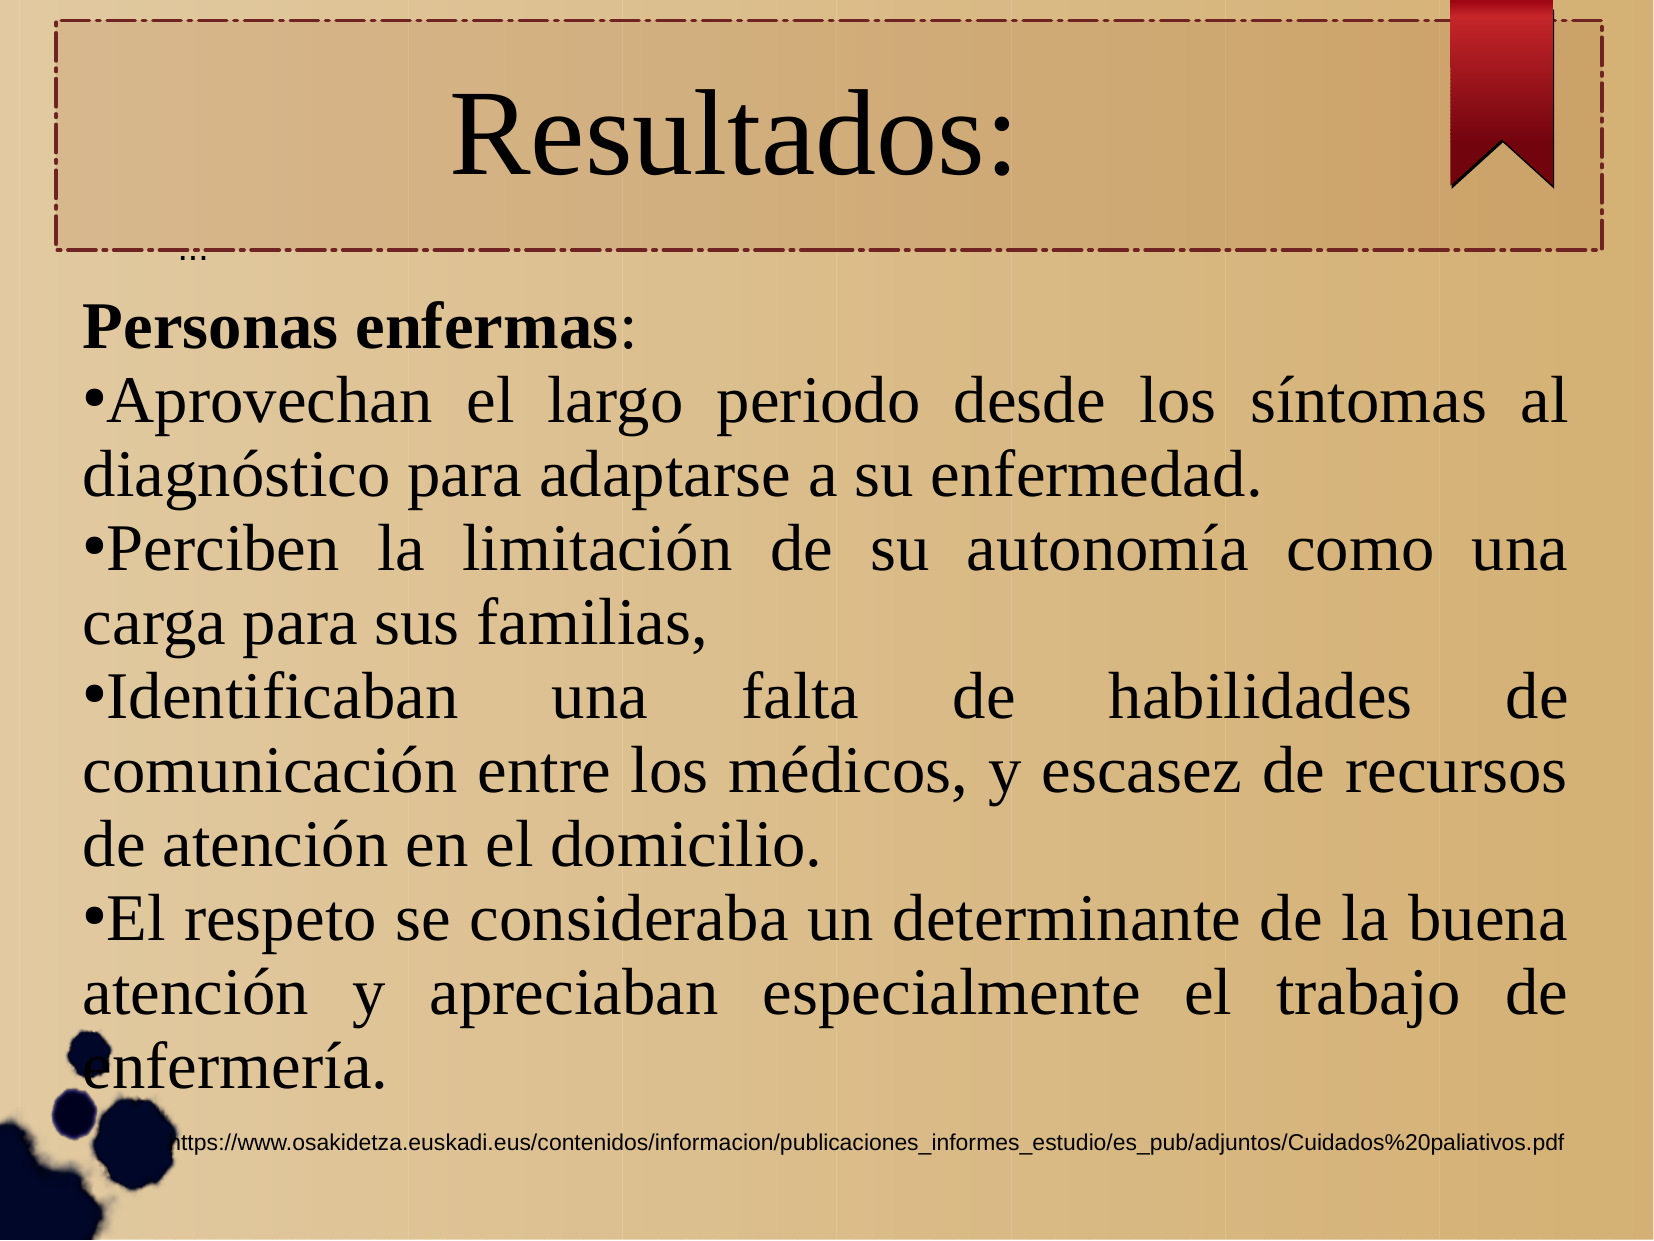

# Resultados:
Personas enfermas:
Aprovechan el largo periodo desde los síntomas al diagnóstico para adaptarse a su enfermedad.
Perciben la limitación de su autonomía como una carga para sus familias,
Identificaban una falta de habilidades de comunicación entre los médicos, y escasez de recursos de atención en el domicilio.
El respeto se consideraba un determinante de la buena atención y apreciaban especialmente el trabajo de enfermería.
...
https://www.osakidetza.euskadi.eus/contenidos/informacion/publicaciones_informes_estudio/es_pub/adjuntos/Cuidados%20paliativos.pdf